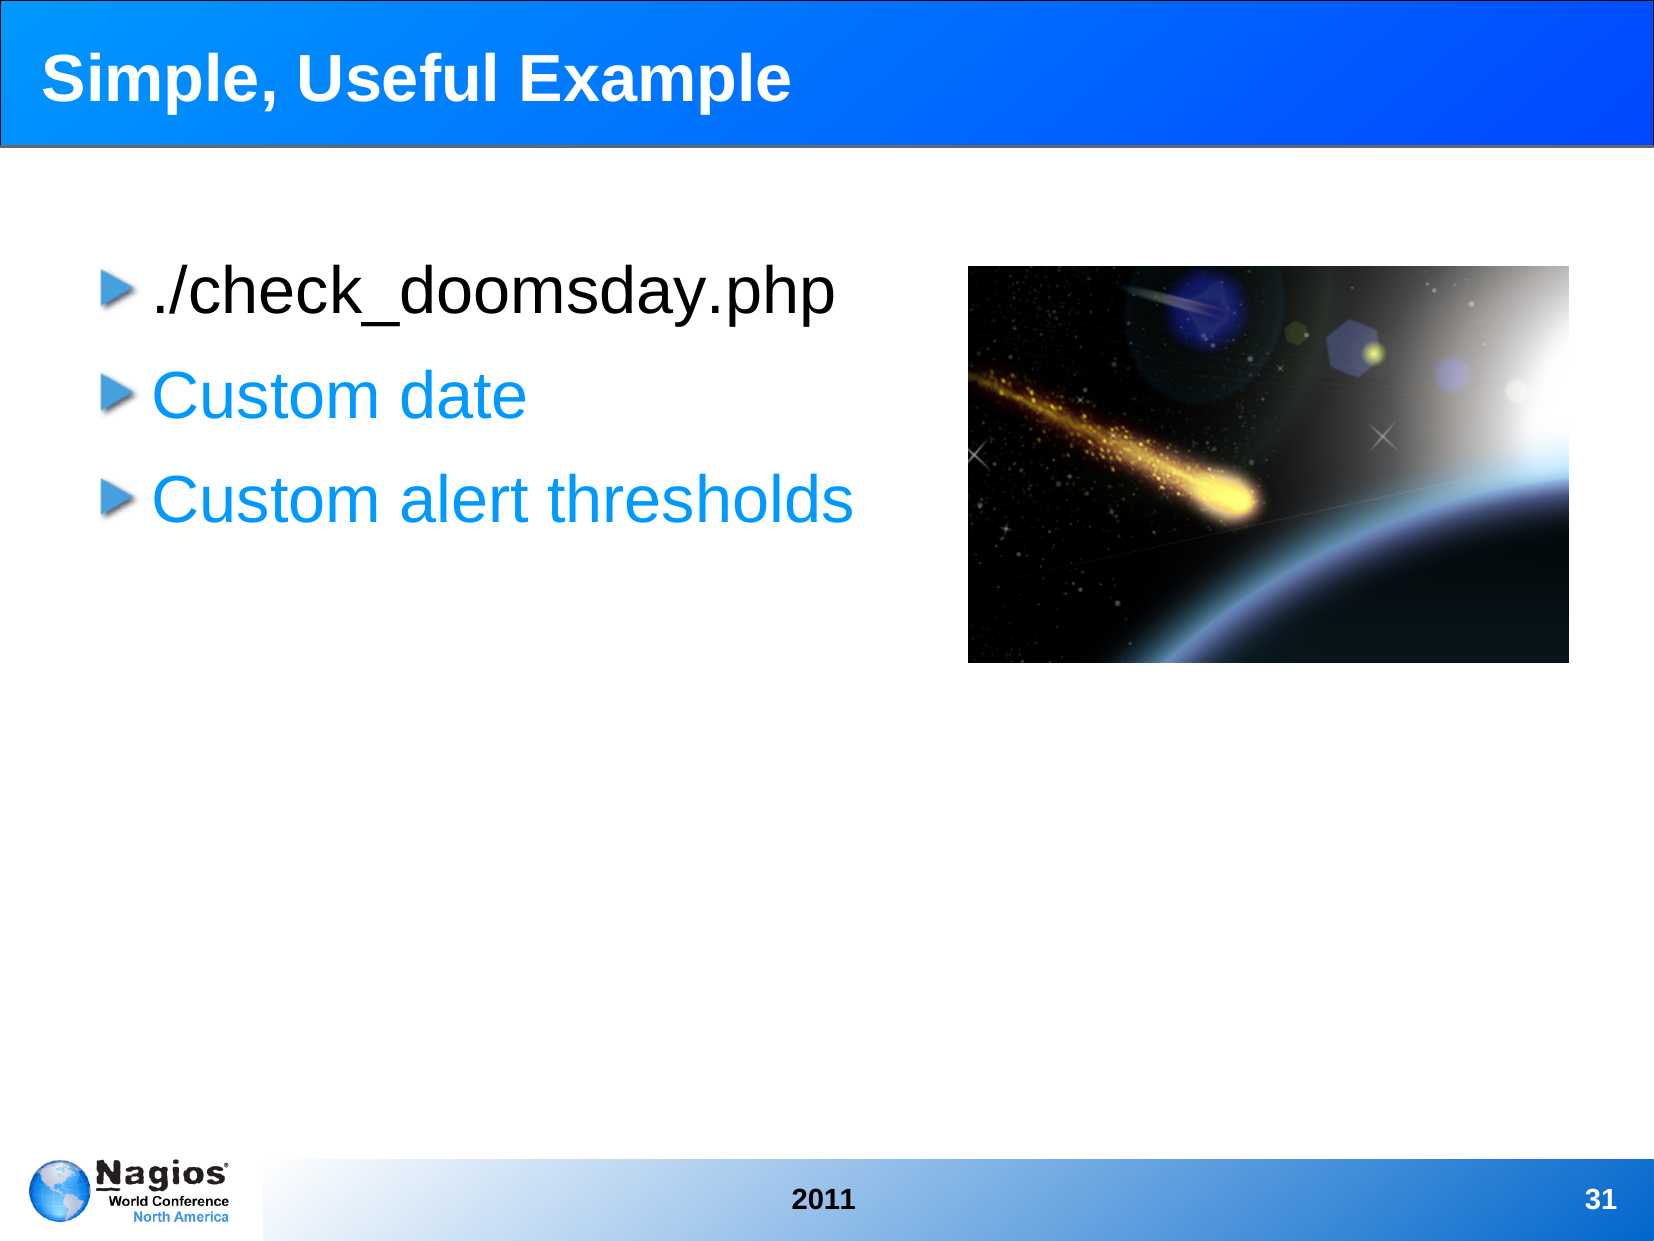

# Simple, Useful Example
./check_doomsday.php
Custom date
Custom alert thresholds
2011
31